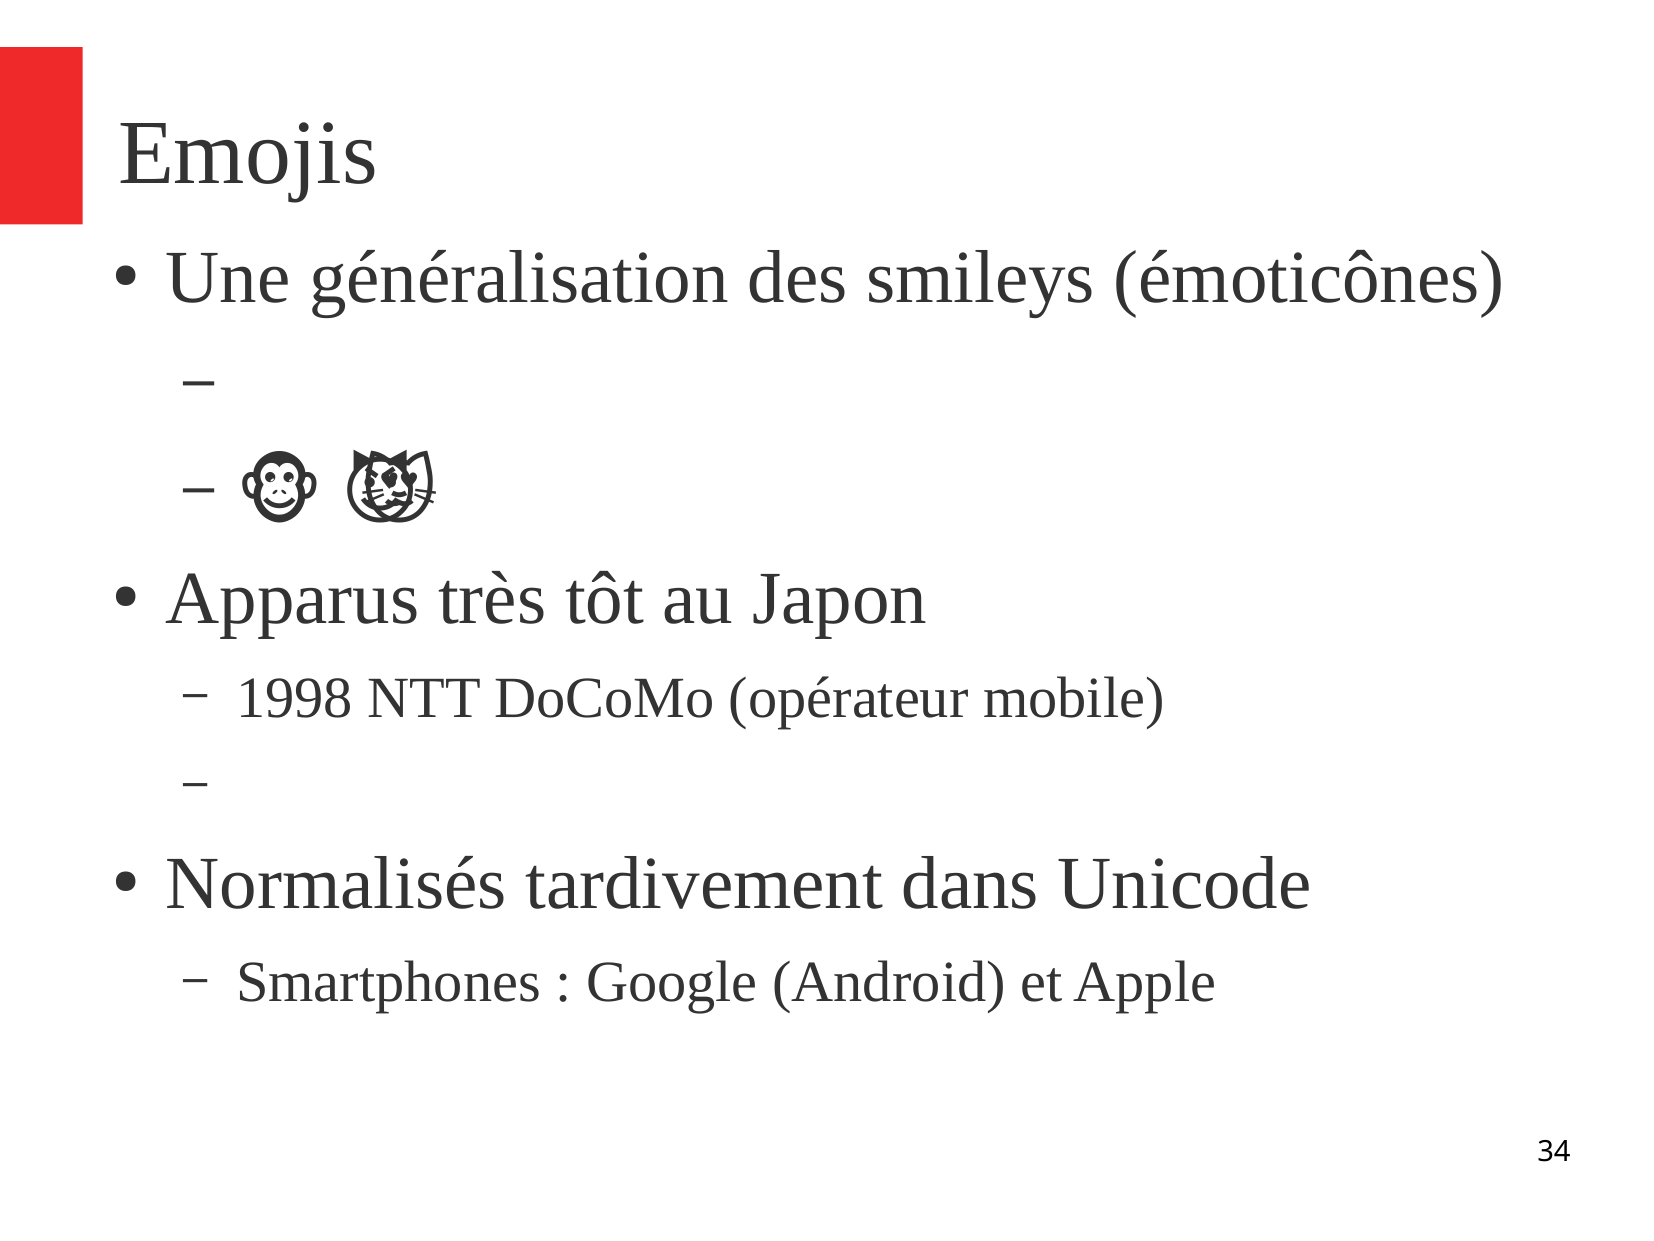

# Emojis
Une généralisation des smileys (émoticônes)
🌈 🍇 🎷 🐘 🐝
🐵 💔 😈 😻 🙋
Apparus très tôt au Japon
1998 NTT DoCoMo (opérateur mobile)
Normalisés tardivement dans Unicode
Smartphones : Google (Android) et Apple
34